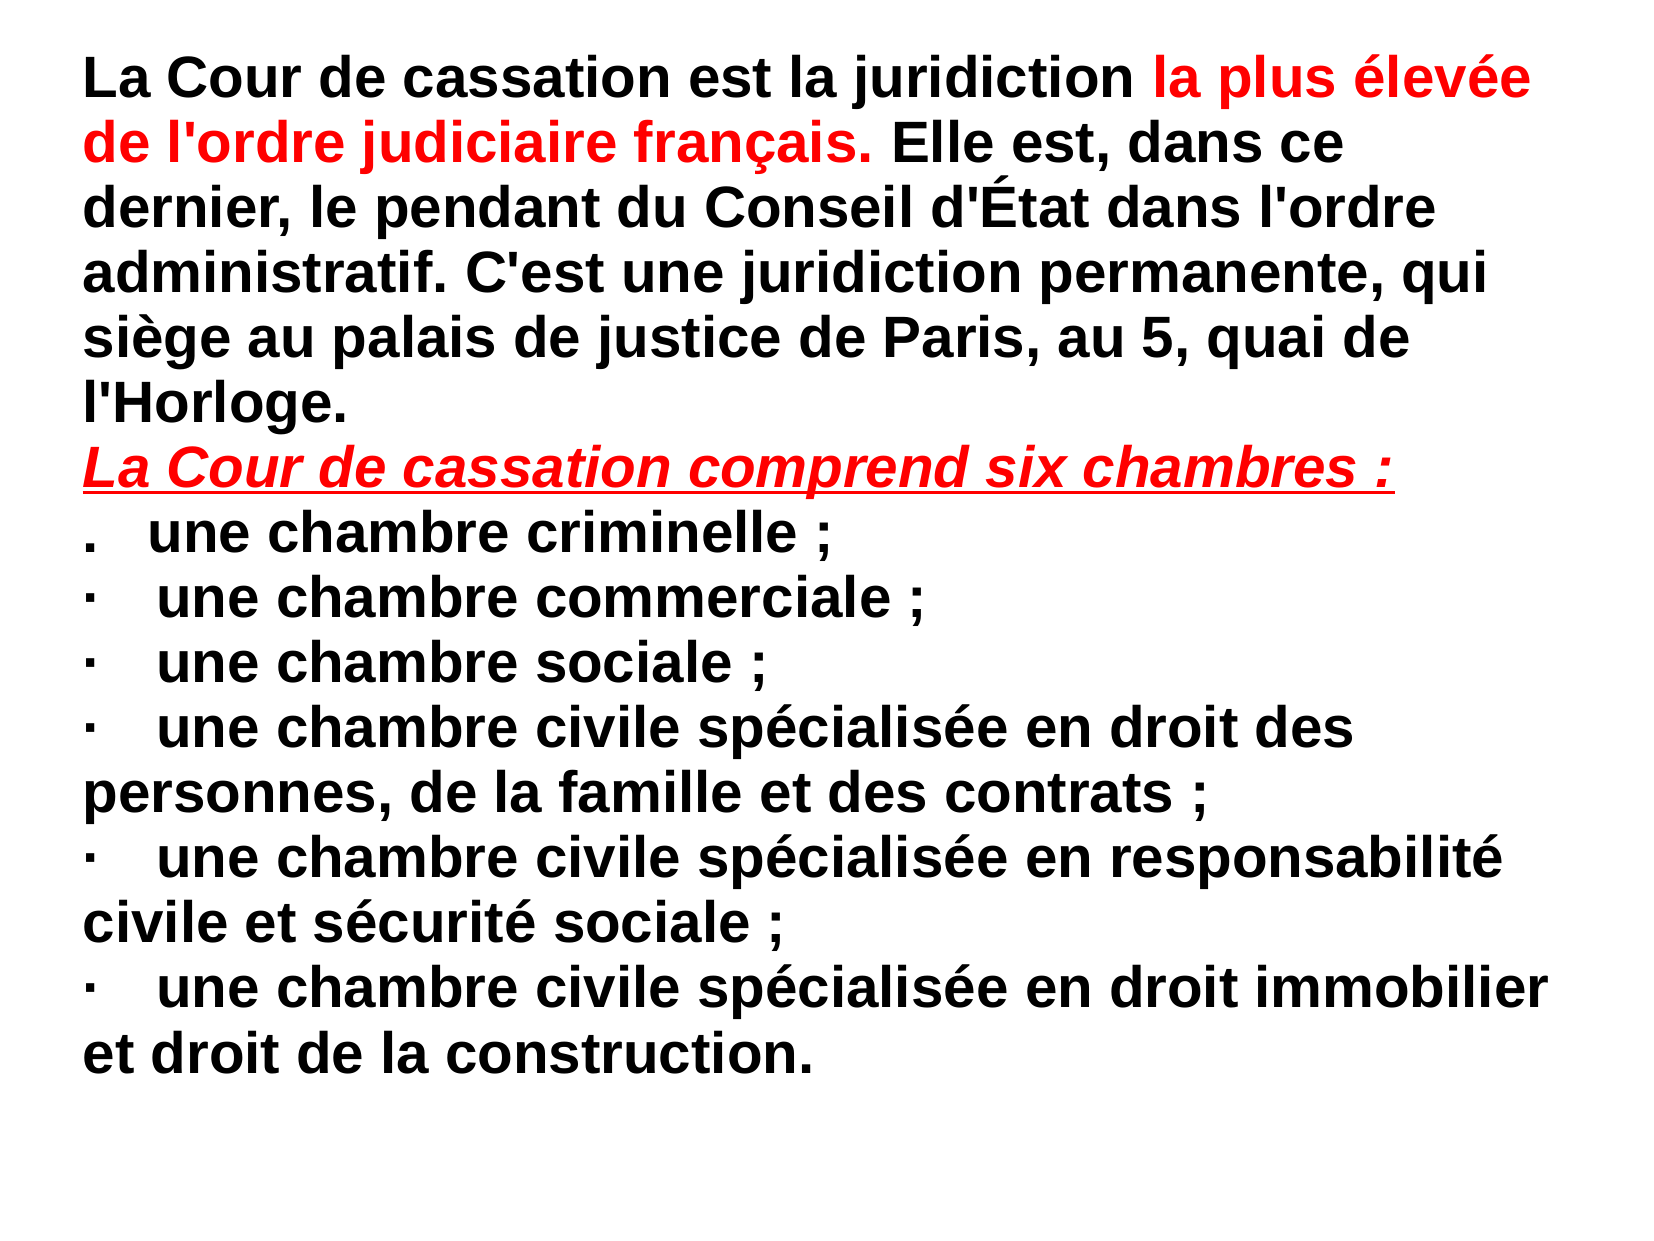

# La Cour de cassation est la juridiction la plus élevée de l'ordre judiciaire français. Elle est, dans ce dernier, le pendant du Conseil d'État dans l'ordre administratif. C'est une juridiction permanente, qui siège au palais de justice de Paris, au 5, quai de l'Horloge.
La Cour de cassation comprend six chambres :
. une chambre criminelle ;
·	une chambre commerciale ;
·	une chambre sociale ;
·	une chambre civile spécialisée en droit des personnes, de la famille et des contrats ;
·	une chambre civile spécialisée en responsabilité civile et sécurité sociale ;
·	une chambre civile spécialisée en droit immobilier et droit de la construction.